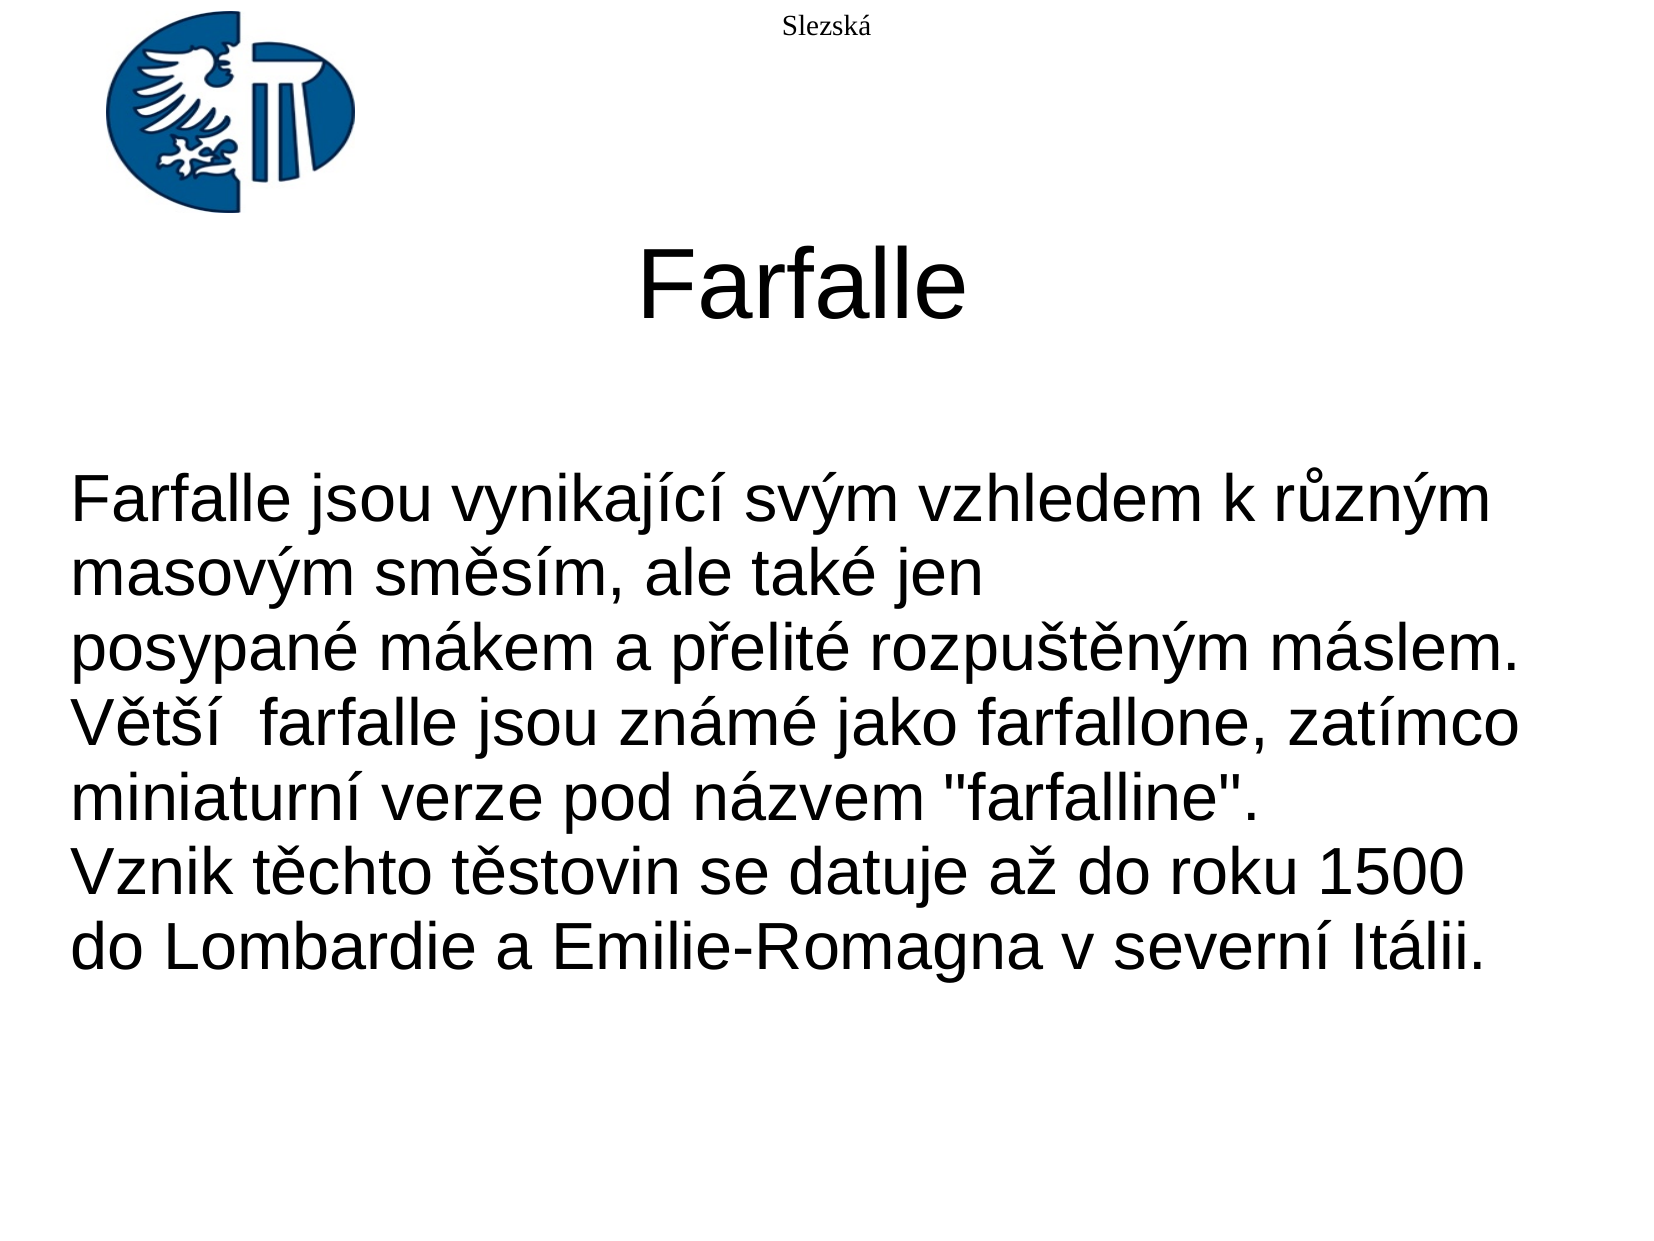

ahoj
Farfalle
# Farfalle jsou vynikající svým vzhledem k různým masovým směsím, ale také jen posypané mákem a přelité rozpuštěným máslem. Větší  farfalle jsou známé jako farfallone, zatímco  miniaturní verze pod názvem "farfalline". Vznik těchto těstovin se datuje až do roku 1500 do Lombardie a Emilie-Romagna v severní Itálii.